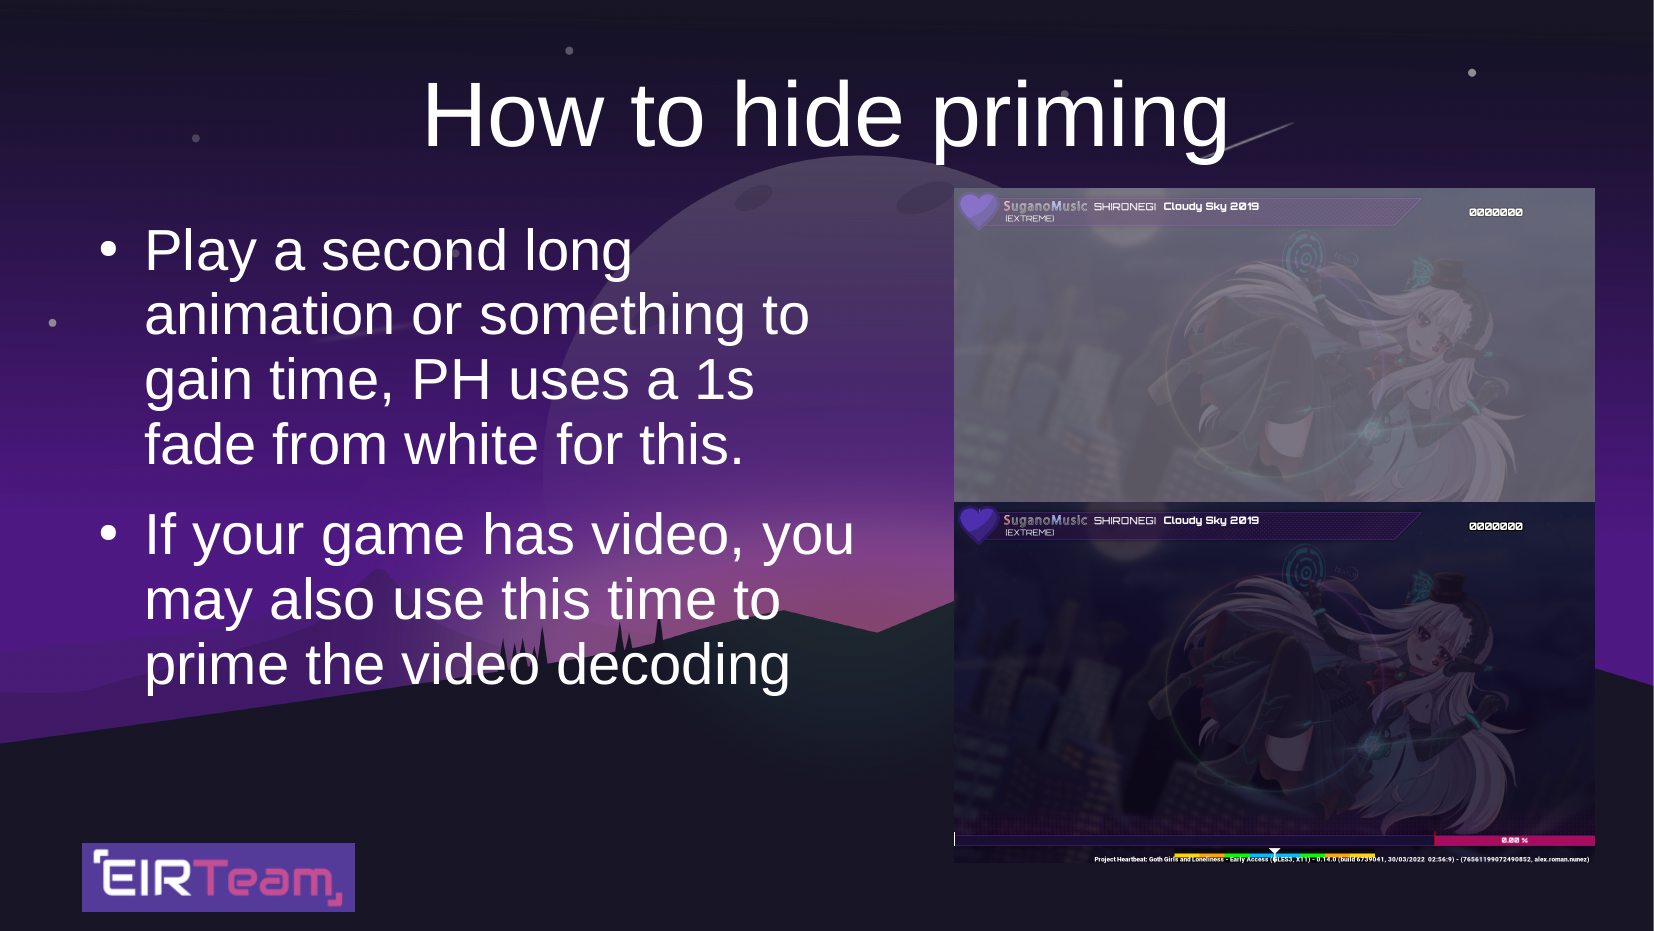

# How to hide priming
Play a second long animation or something to gain time, PH uses a 1s fade from white for this.
If your game has video, you may also use this time to prime the video decoding